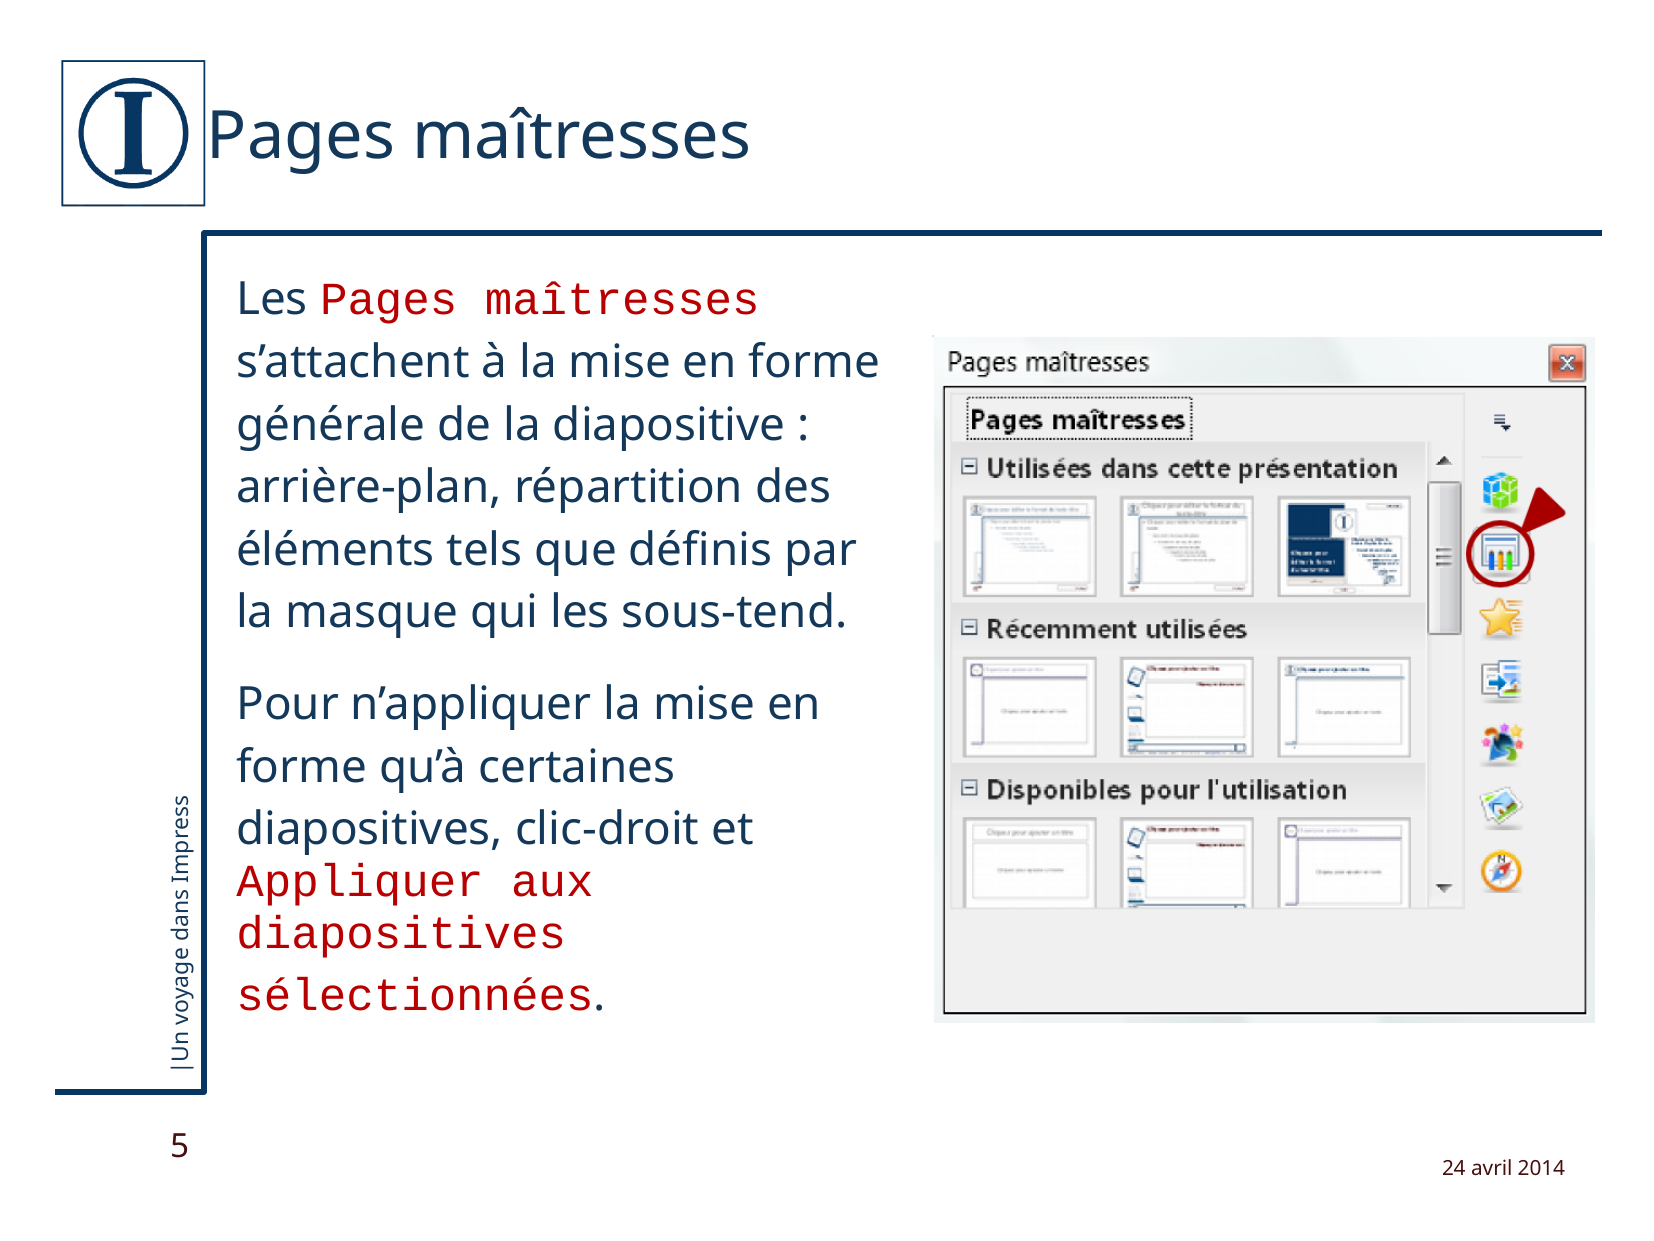

# Pages maîtresses
Les Pages maîtresses s’attachent à la mise en forme générale de la diapositive : arrière-plan, répartition des éléments tels que définis par la masque qui les sous-tend.
Pour n’appliquer la mise en forme qu’à certaines diapositives, clic-droit et Appliquer aux diapositives sélectionnées.
Un voyage dans Impress
24 avril 2014